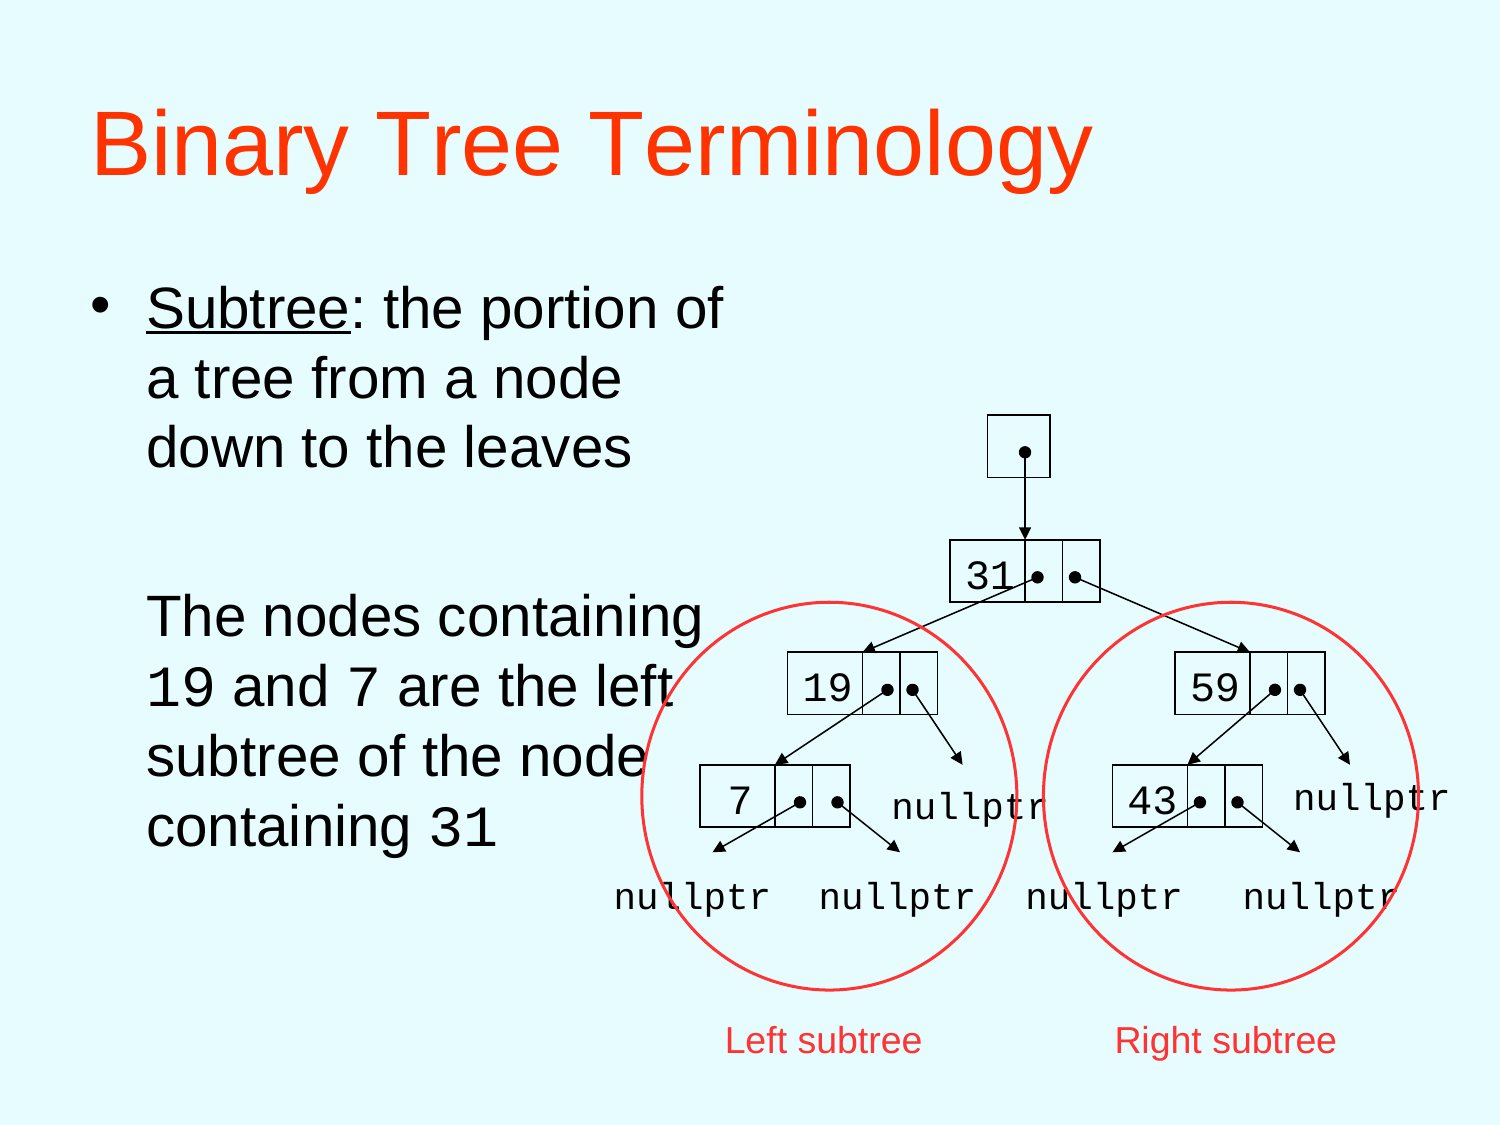

# Binary Tree Terminology
Subtree: the portion of a tree from a node down to the leaves
	The nodes containing 19 and 7 are the left subtree of the node containing 31
31
19
59
7
43
nullptr
nullptr
nullptr
nullptr
nullptr
nullptr
Left subtree
Right subtree